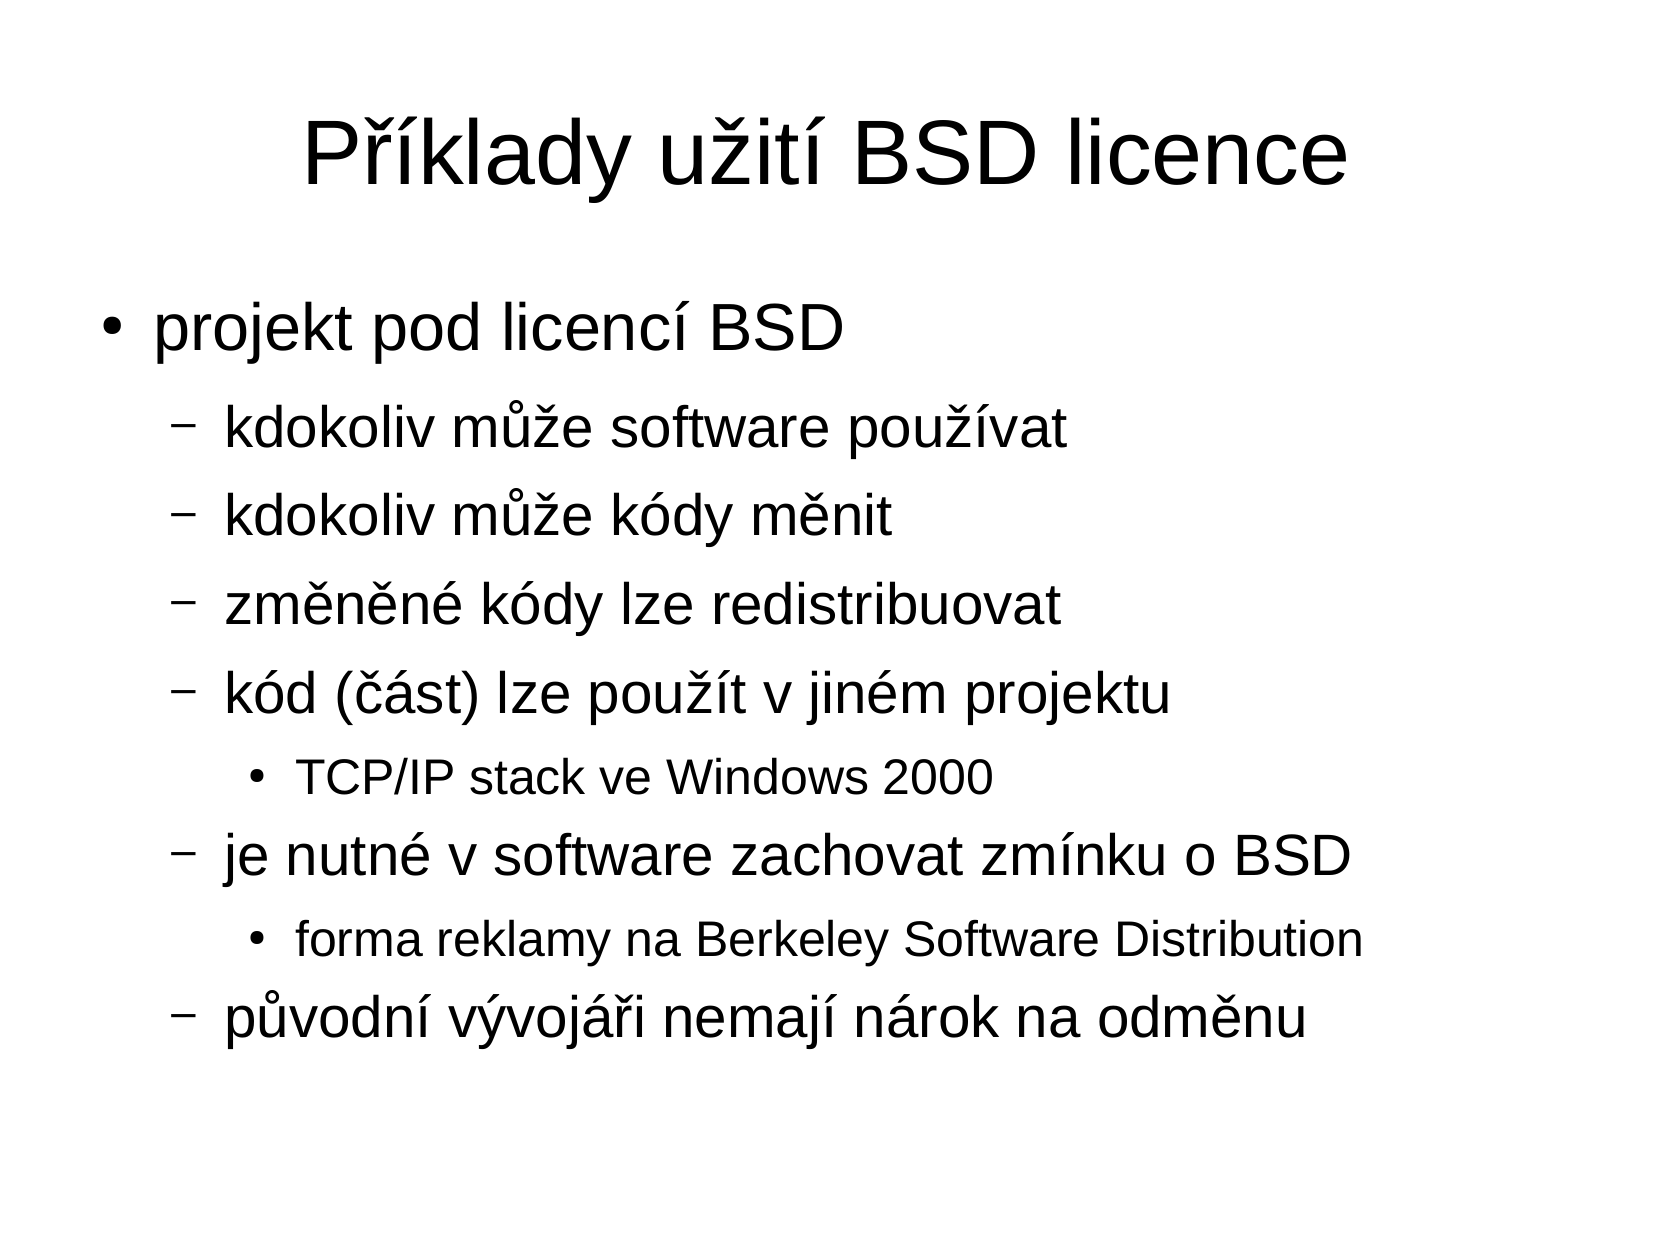

# Příklady užití BSD licence
projekt pod licencí BSD
kdokoliv může software používat
kdokoliv může kódy měnit
změněné kódy lze redistribuovat
kód (část) lze použít v jiném projektu
TCP/IP stack ve Windows 2000
je nutné v software zachovat zmínku o BSD
forma reklamy na Berkeley Software Distribution
původní vývojáři nemají nárok na odměnu